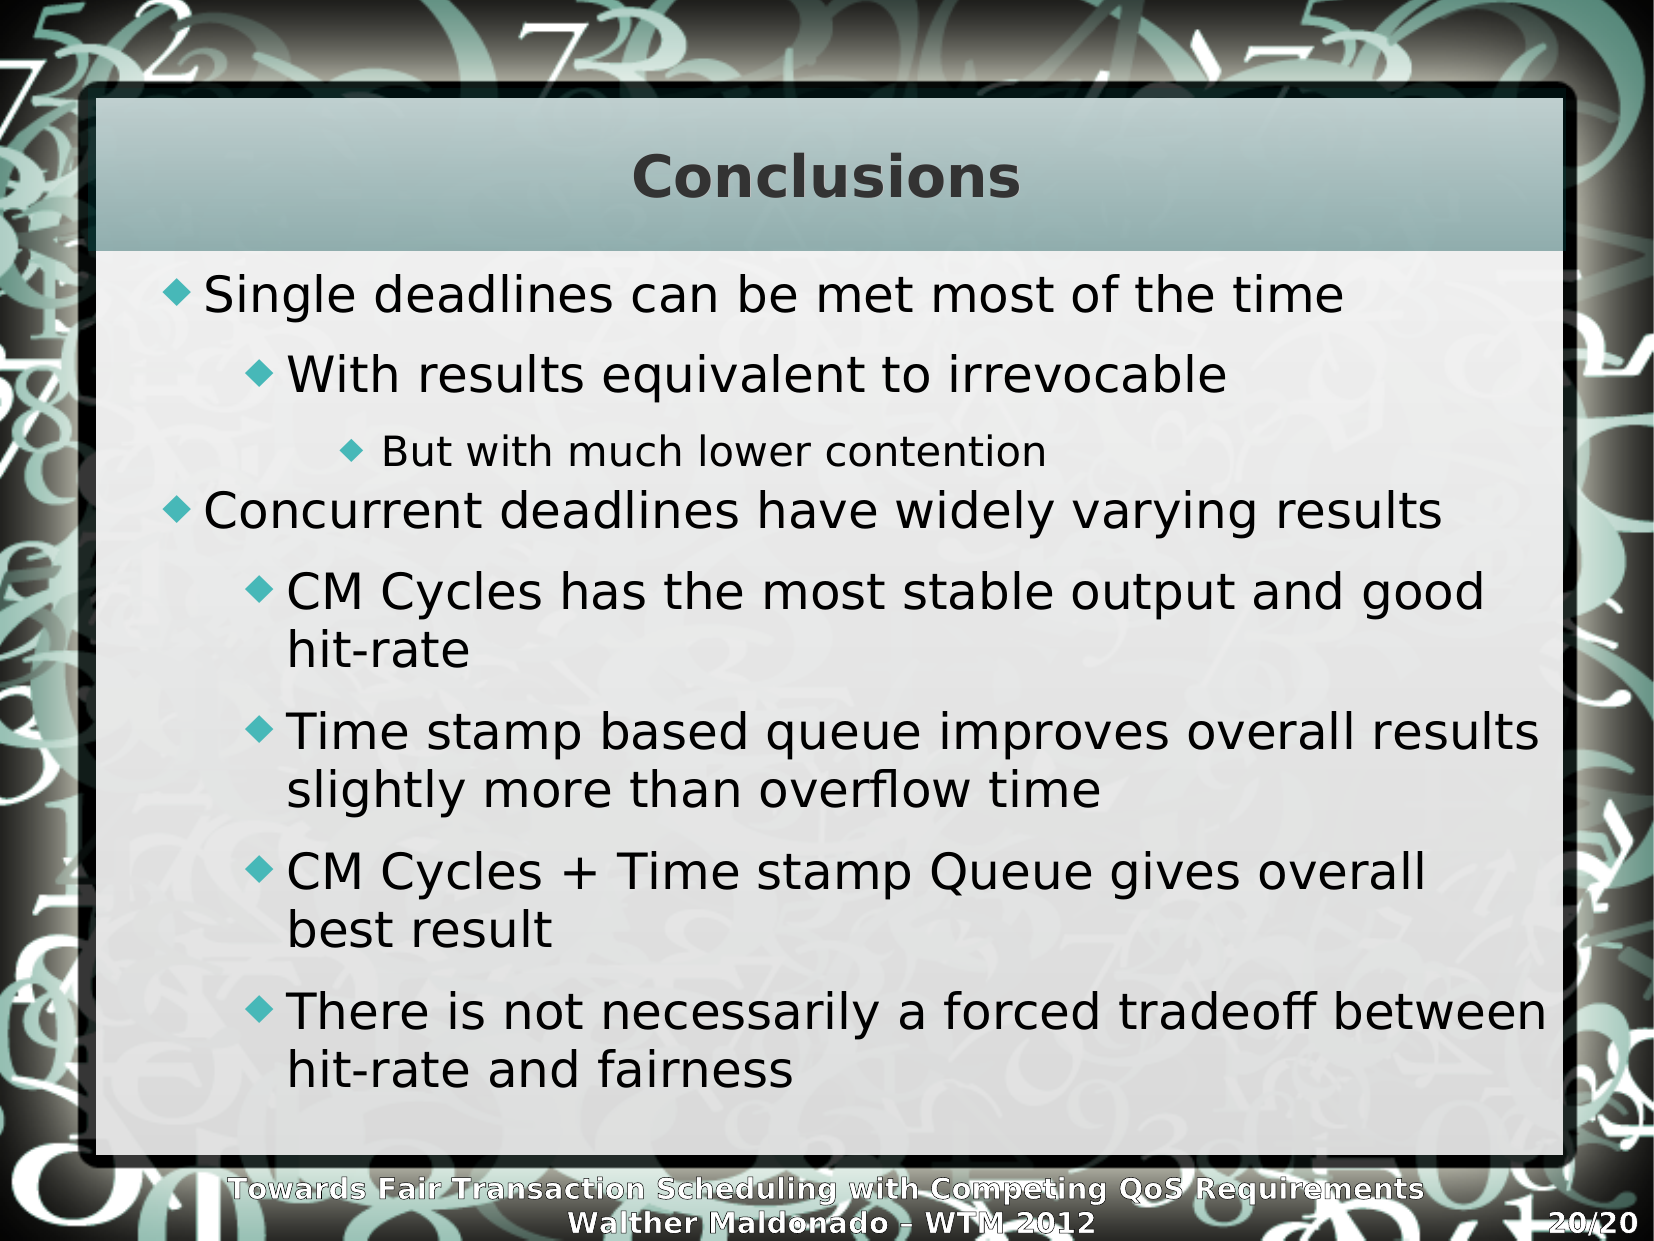

# Conclusions
Single deadlines can be met most of the time
With results equivalent to irrevocable
But with much lower contention
Concurrent deadlines have widely varying results
CM Cycles has the most stable output and good hit-rate
Time stamp based queue improves overall results slightly more than overflow time
CM Cycles + Time stamp Queue gives overall best result
There is not necessarily a forced tradeoff between hit-rate and fairness
20